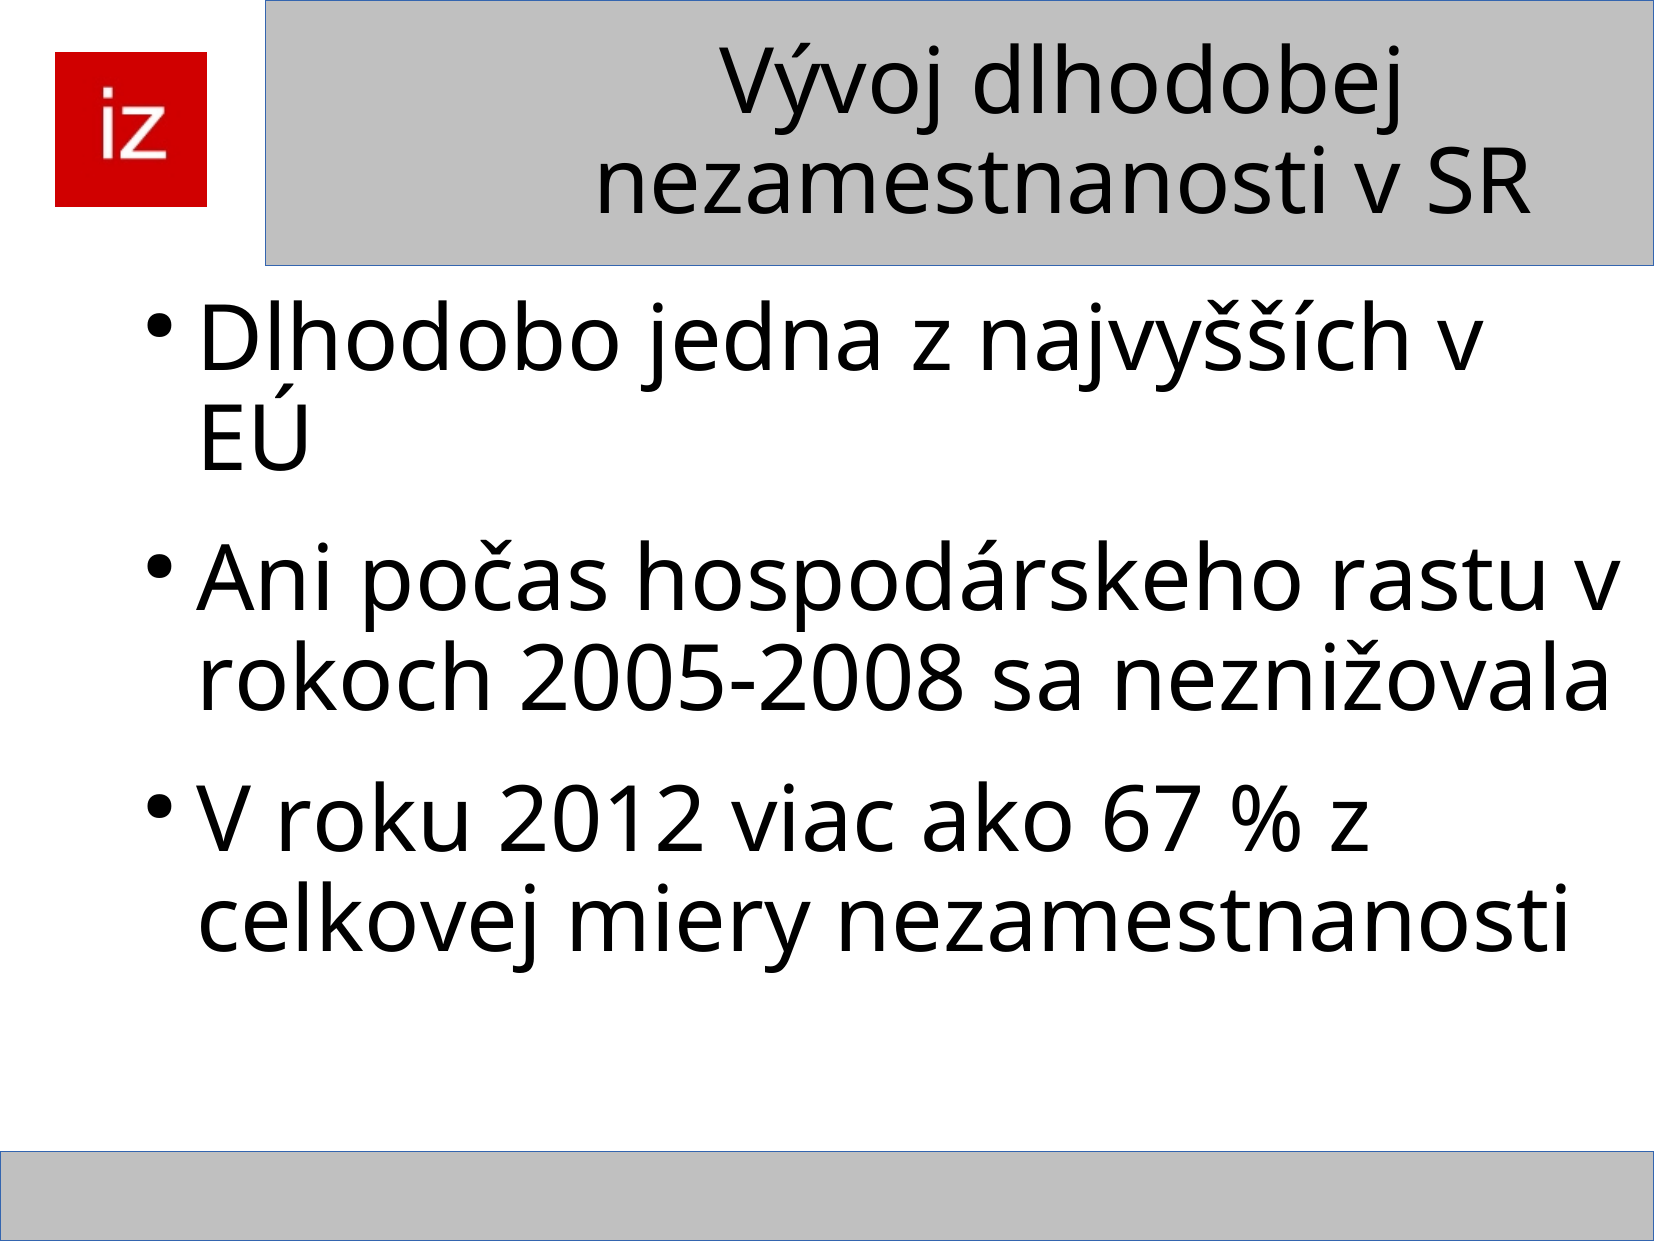

# Vývoj dlhodobej nezamestnanosti v SR
Dlhodobo jedna z najvyšších v EÚ
Ani počas hospodárskeho rastu v rokoch 2005-2008 sa neznižovala
V roku 2012 viac ako 67 % z celkovej miery nezamestnanosti